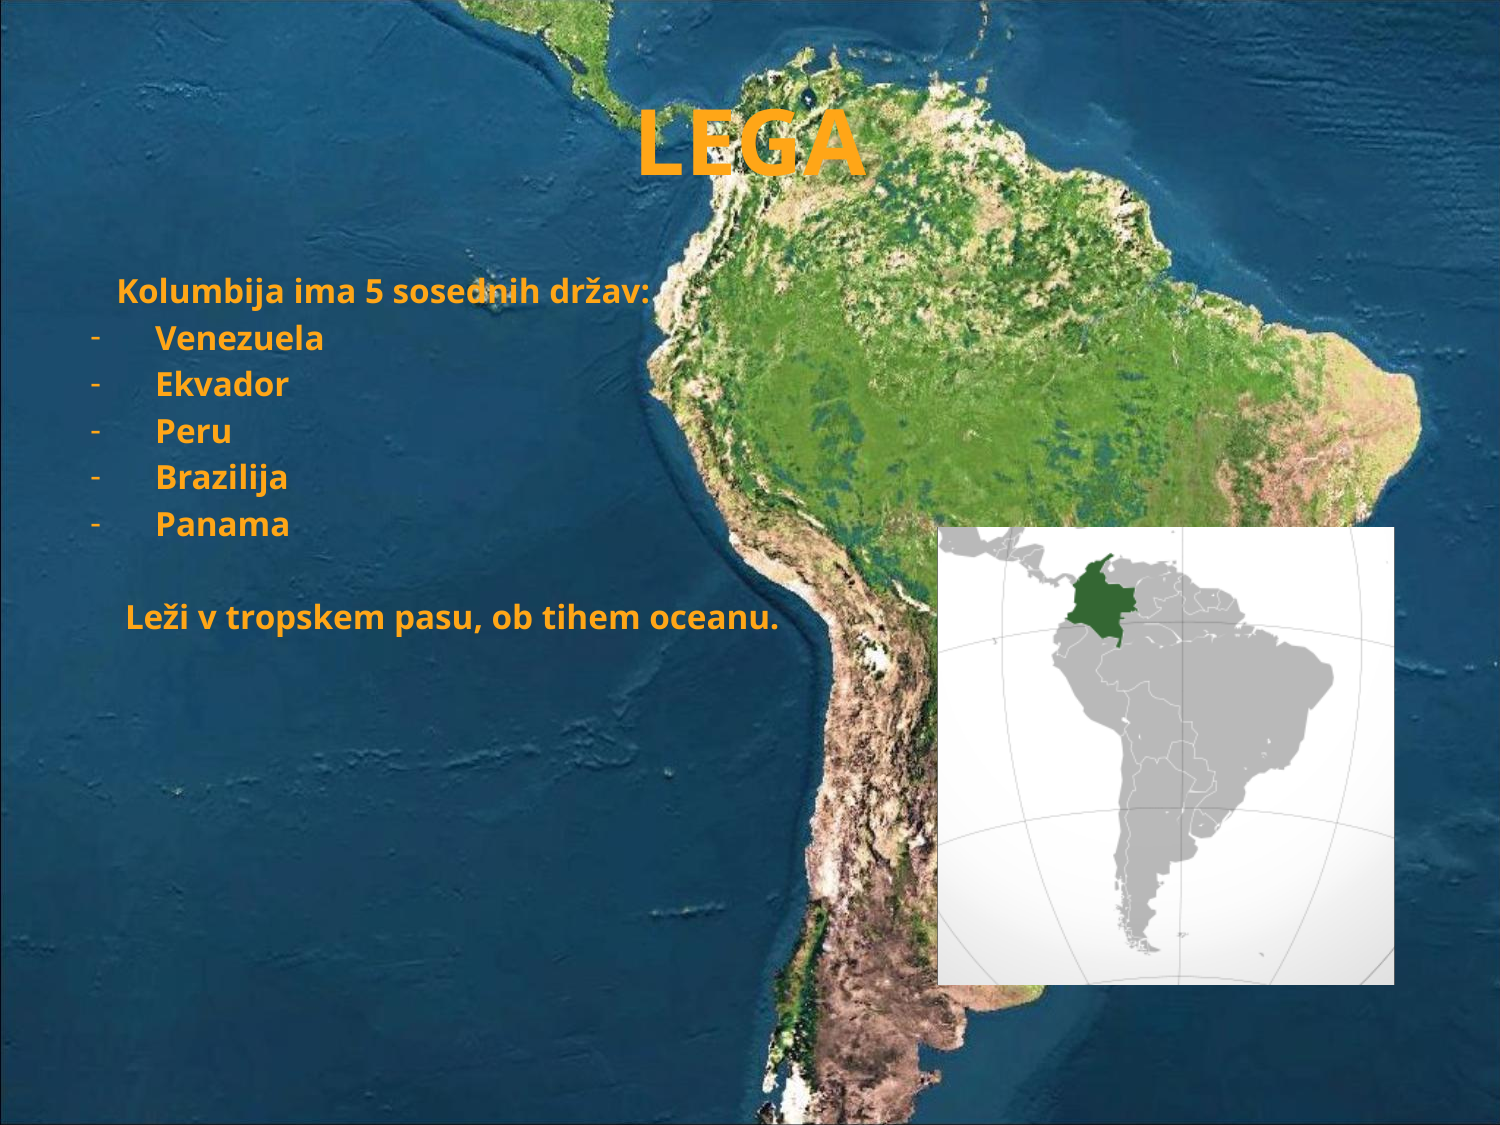

# LEGA
 Kolumbija ima 5 sosednih držav:
 Venezuela
 Ekvador
 Peru
 Brazilija
 Panama
 Leži v tropskem pasu, ob tihem oceanu.